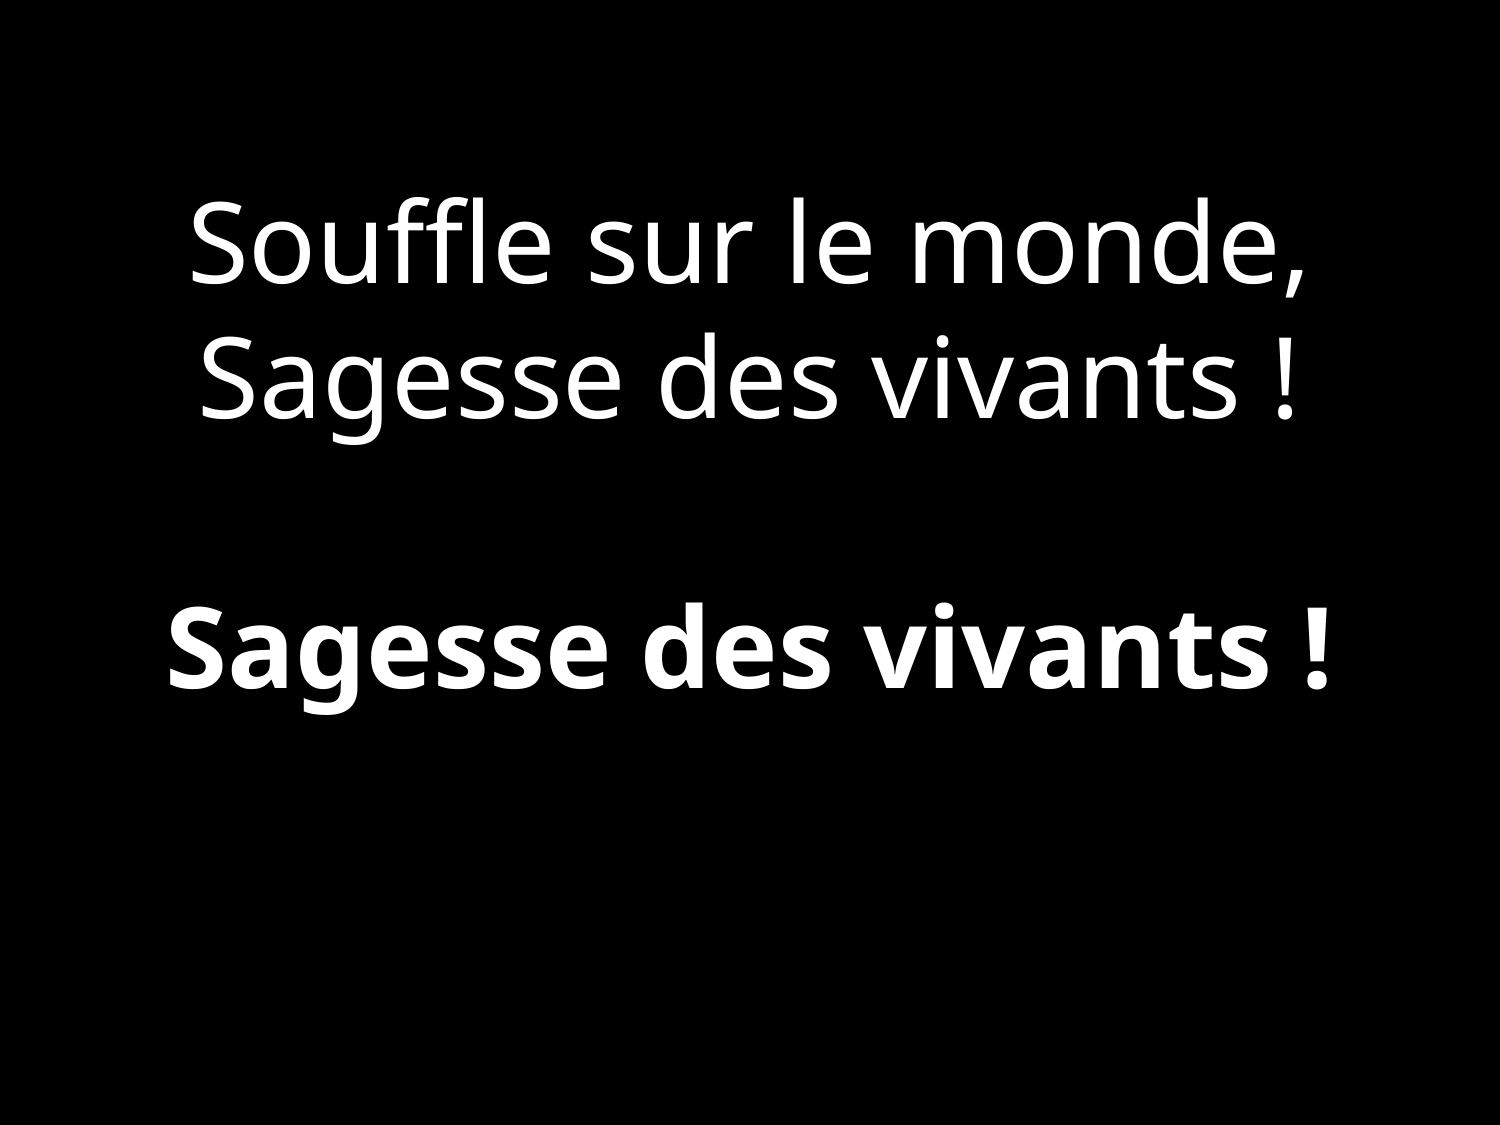

Souffle sur le monde, Sagesse des vivants !
Sagesse des vivants !